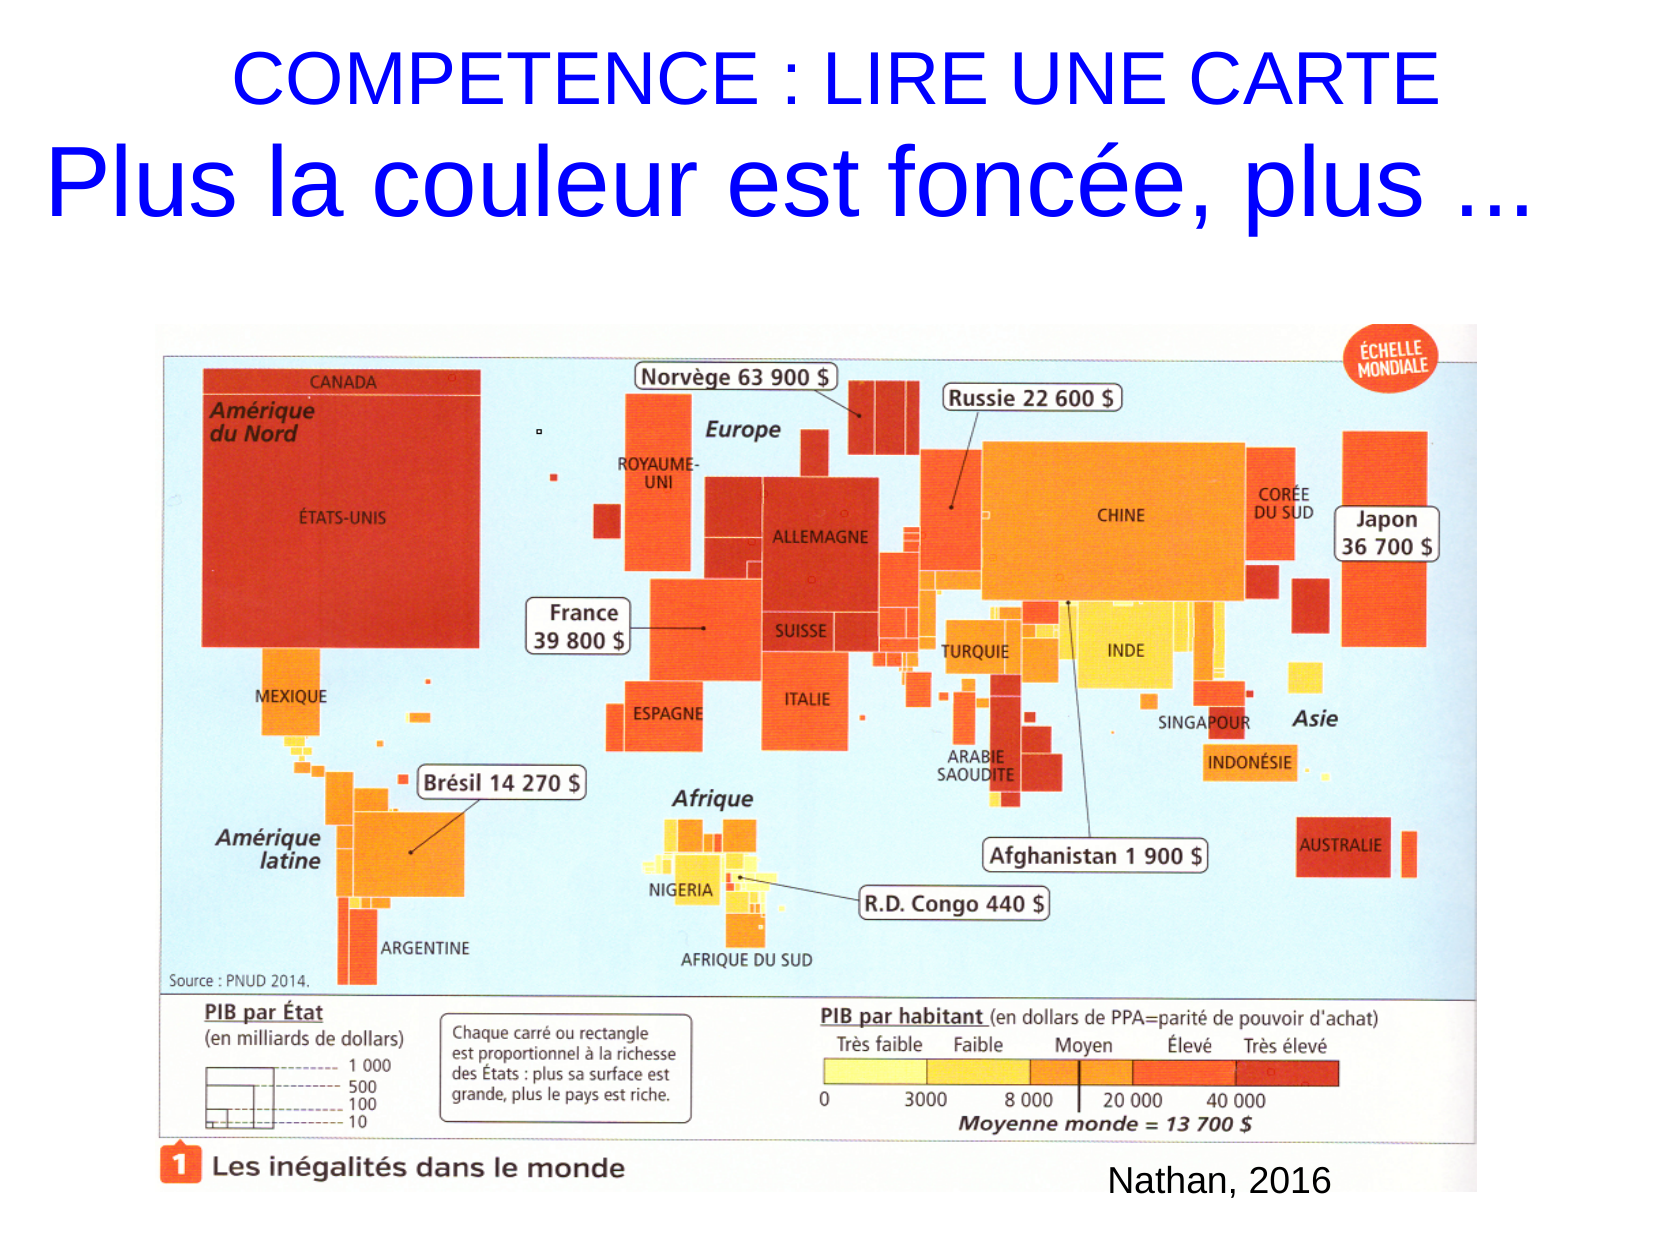

COMPETENCE : LIRE UNE CARTE
Plus la couleur est foncée, plus ...
Nathan, 2016